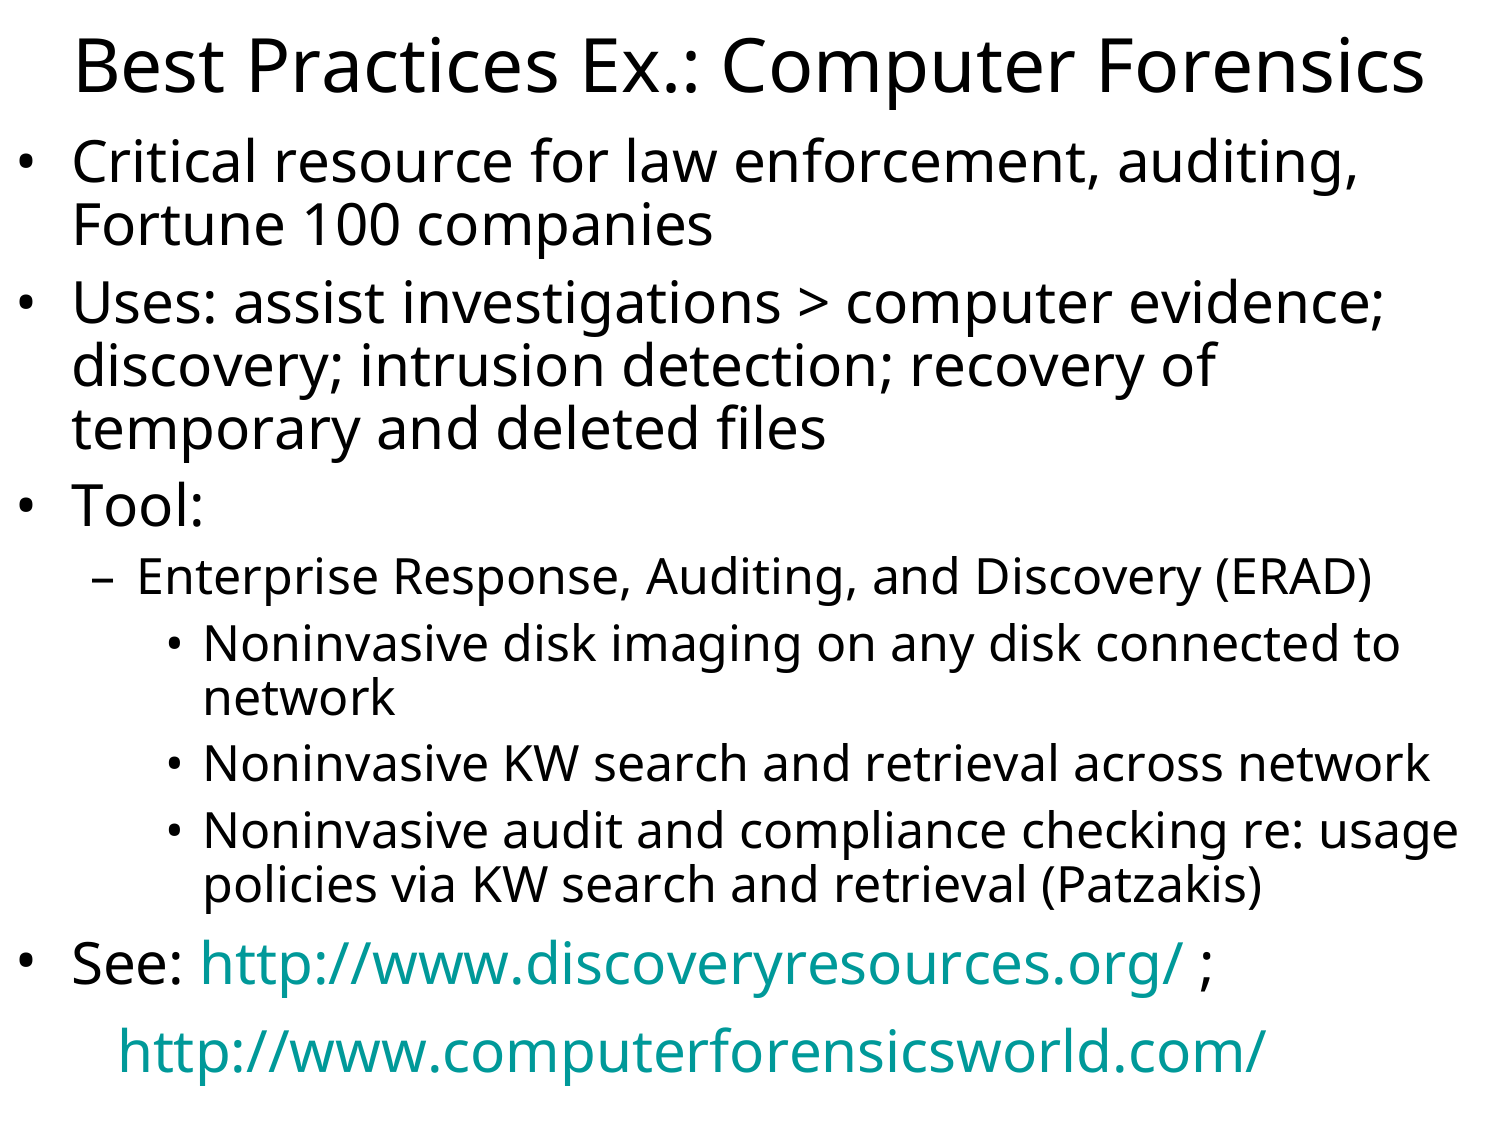

# Best Practices Ex.: Computer Forensics
Critical resource for law enforcement, auditing, Fortune 100 companies
Uses: assist investigations > computer evidence; discovery; intrusion detection; recovery of temporary and deleted files
Tool:
Enterprise Response, Auditing, and Discovery (ERAD)
Noninvasive disk imaging on any disk connected to network
Noninvasive KW search and retrieval across network
Noninvasive audit and compliance checking re: usage policies via KW search and retrieval (Patzakis)
See: http://www.discoveryresources.org/ ;
		 http://www.computerforensicsworld.com/